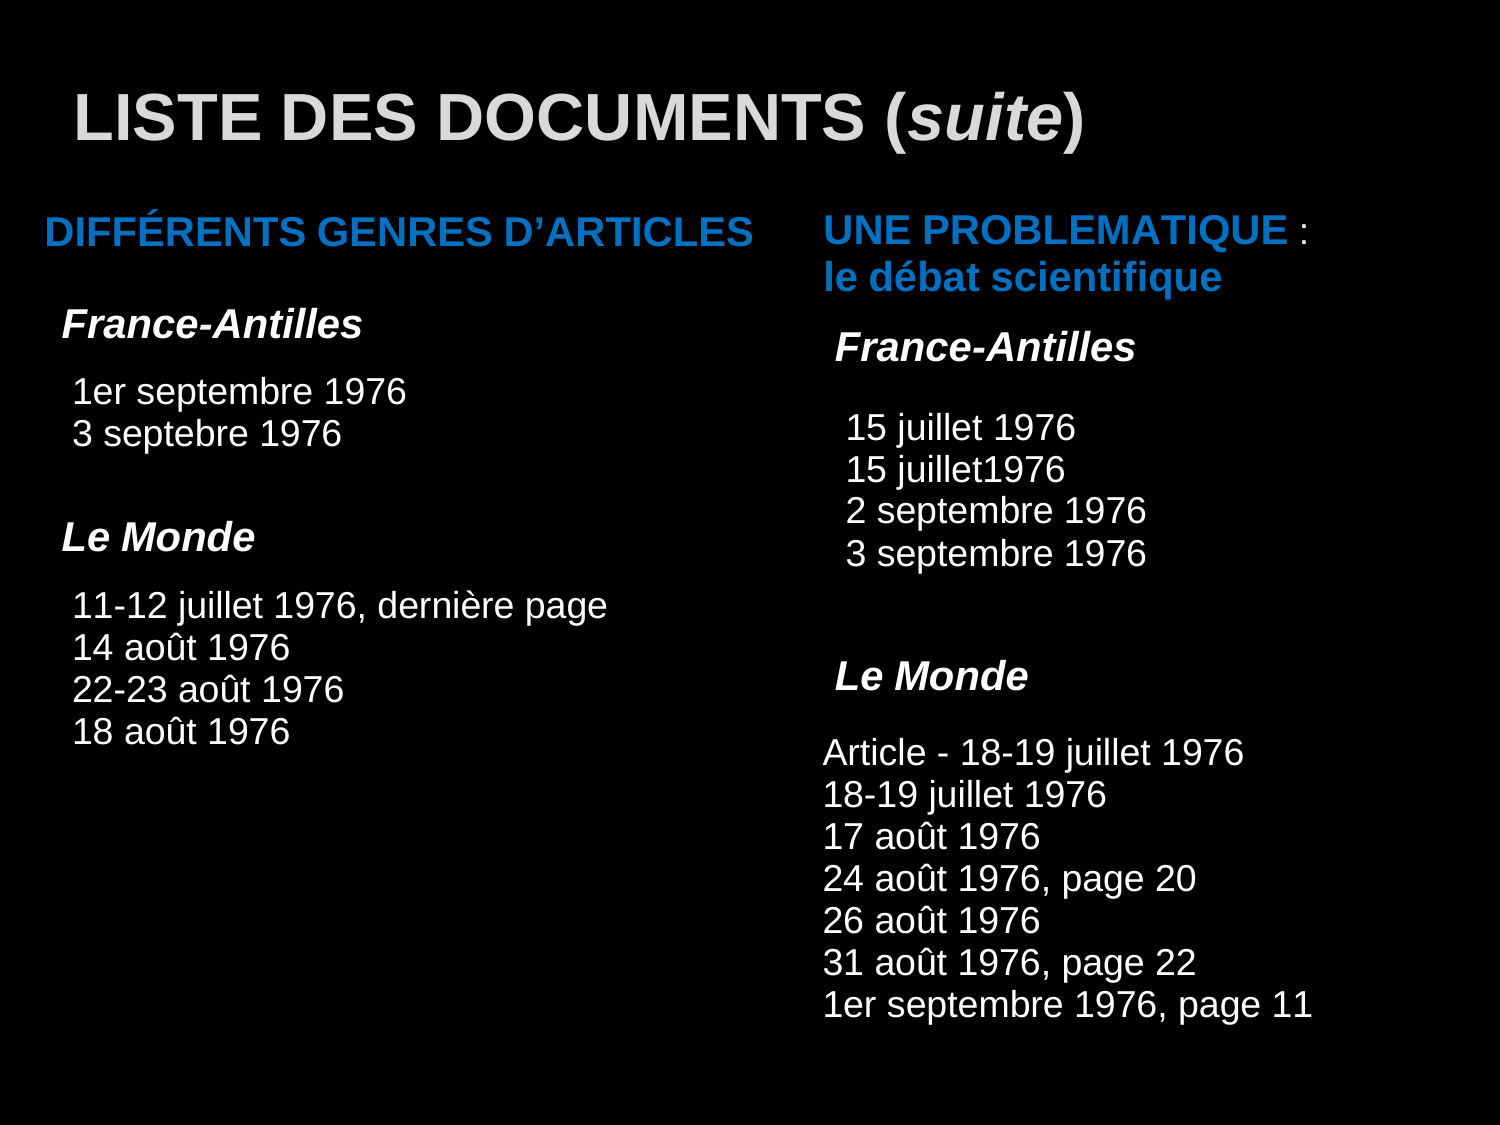

# LISTE DES DOCUMENTS (suite)
UNE PROBLEMATIQUE :
le débat scientifique
DIFFÉRENTS GENRES D’ARTICLES
France-Antilles
France-Antilles
 1er septembre 1976
 3 septebre 1976
 15 juillet 1976
 15 juillet1976
 2 septembre 1976
 3 septembre 1976
Le Monde
 11-12 juillet 1976, dernière page
 14 août 1976
 22-23 août 1976
 18 août 1976
Le Monde
 Article - 18-19 juillet 1976
 18-19 juillet 1976
 17 août 1976
 24 août 1976, page 20
 26 août 1976
 31 août 1976, page 22
 1er septembre 1976, page 11